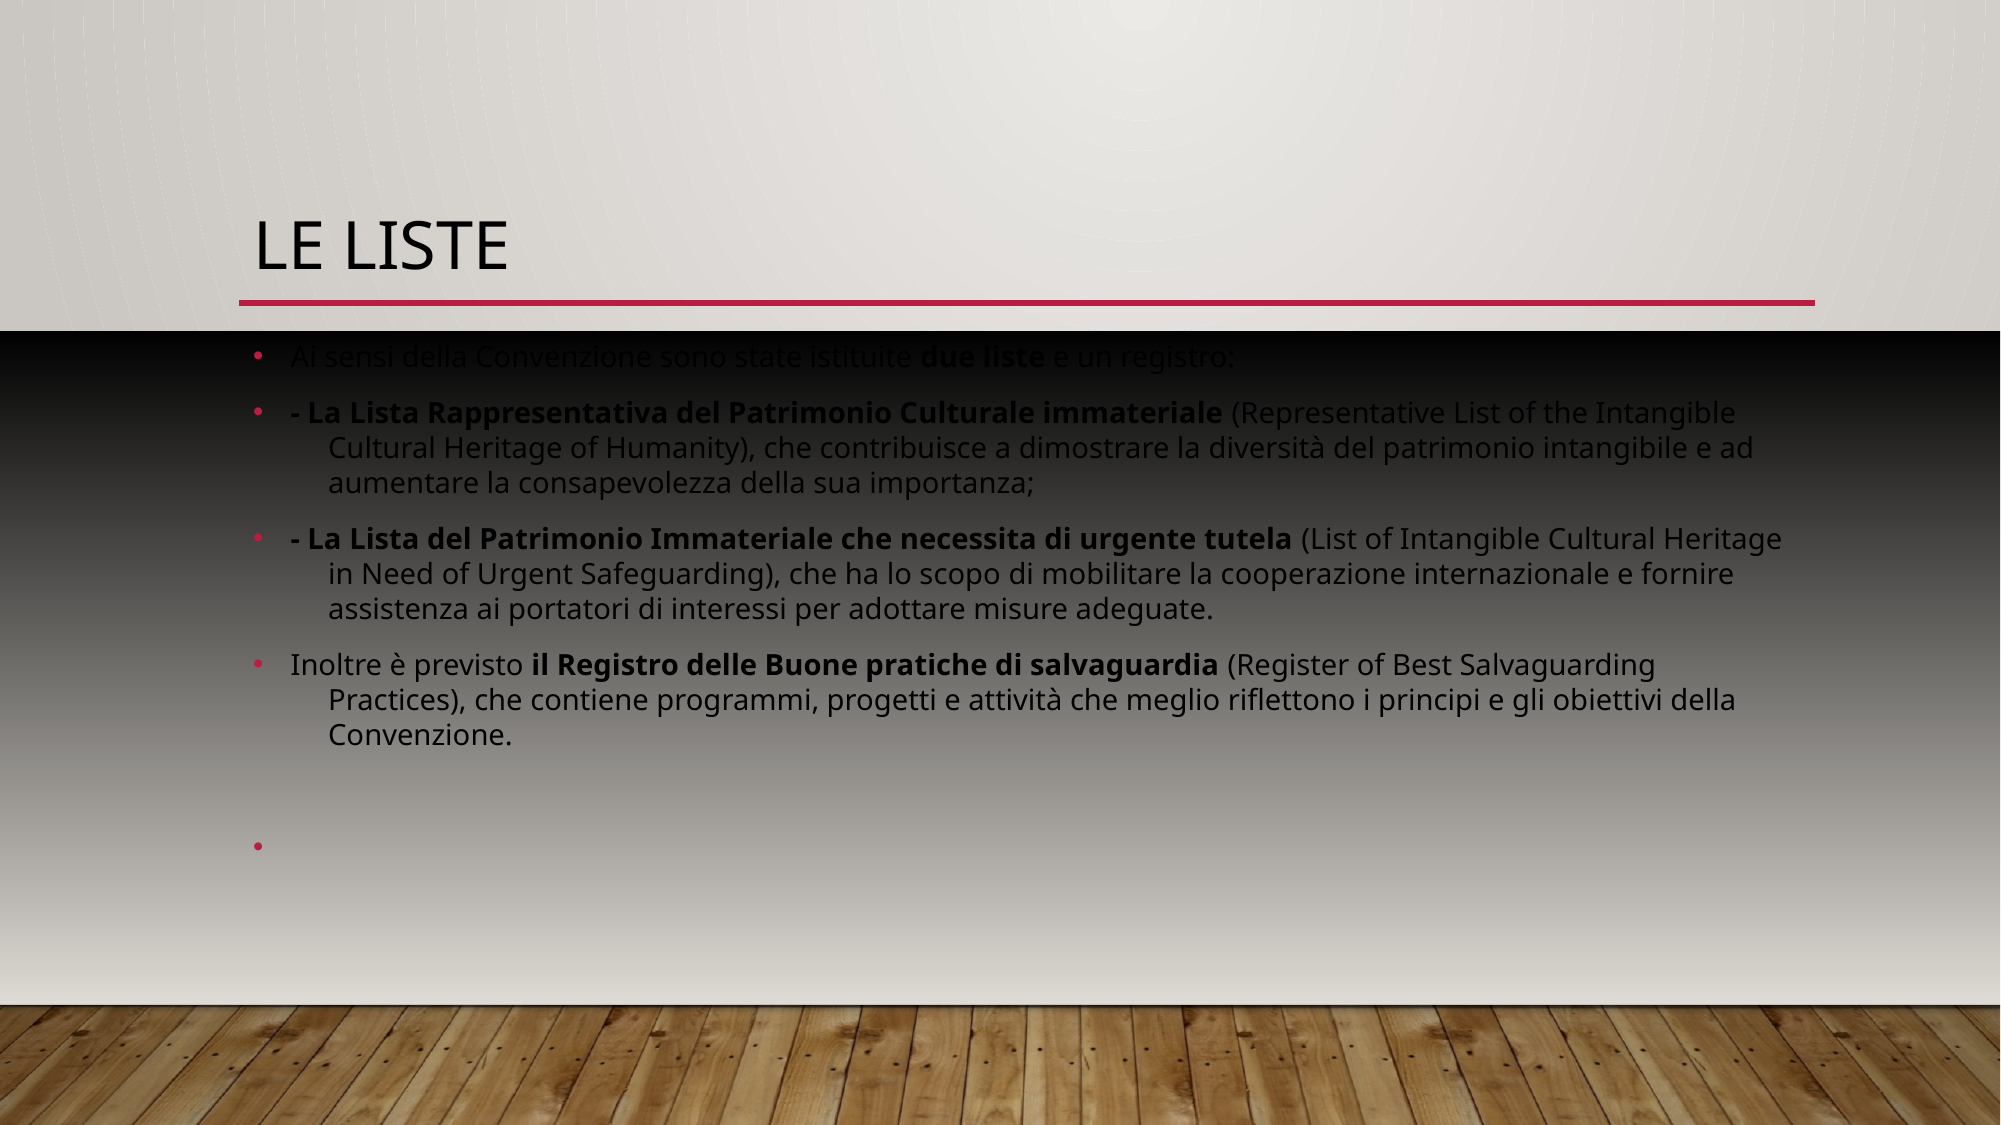

# Le liste
Ai sensi della Convenzione sono state istituite due liste e un registro:
- La Lista Rappresentativa del Patrimonio Culturale immateriale (Representative List of the Intangible Cultural Heritage of Humanity), che contribuisce a dimostrare la diversità del patrimonio intangibile e ad aumentare la consapevolezza della sua importanza;
- La Lista del Patrimonio Immateriale che necessita di urgente tutela (List of Intangible Cultural Heritage in Need of Urgent Safeguarding), che ha lo scopo di mobilitare la cooperazione internazionale e fornire assistenza ai portatori di interessi per adottare misure adeguate.
Inoltre è previsto il Registro delle Buone pratiche di salvaguardia (Register of Best Salvaguarding Practices), che contiene programmi, progetti e attività che meglio riflettono i principi e gli obiettivi della Convenzione.